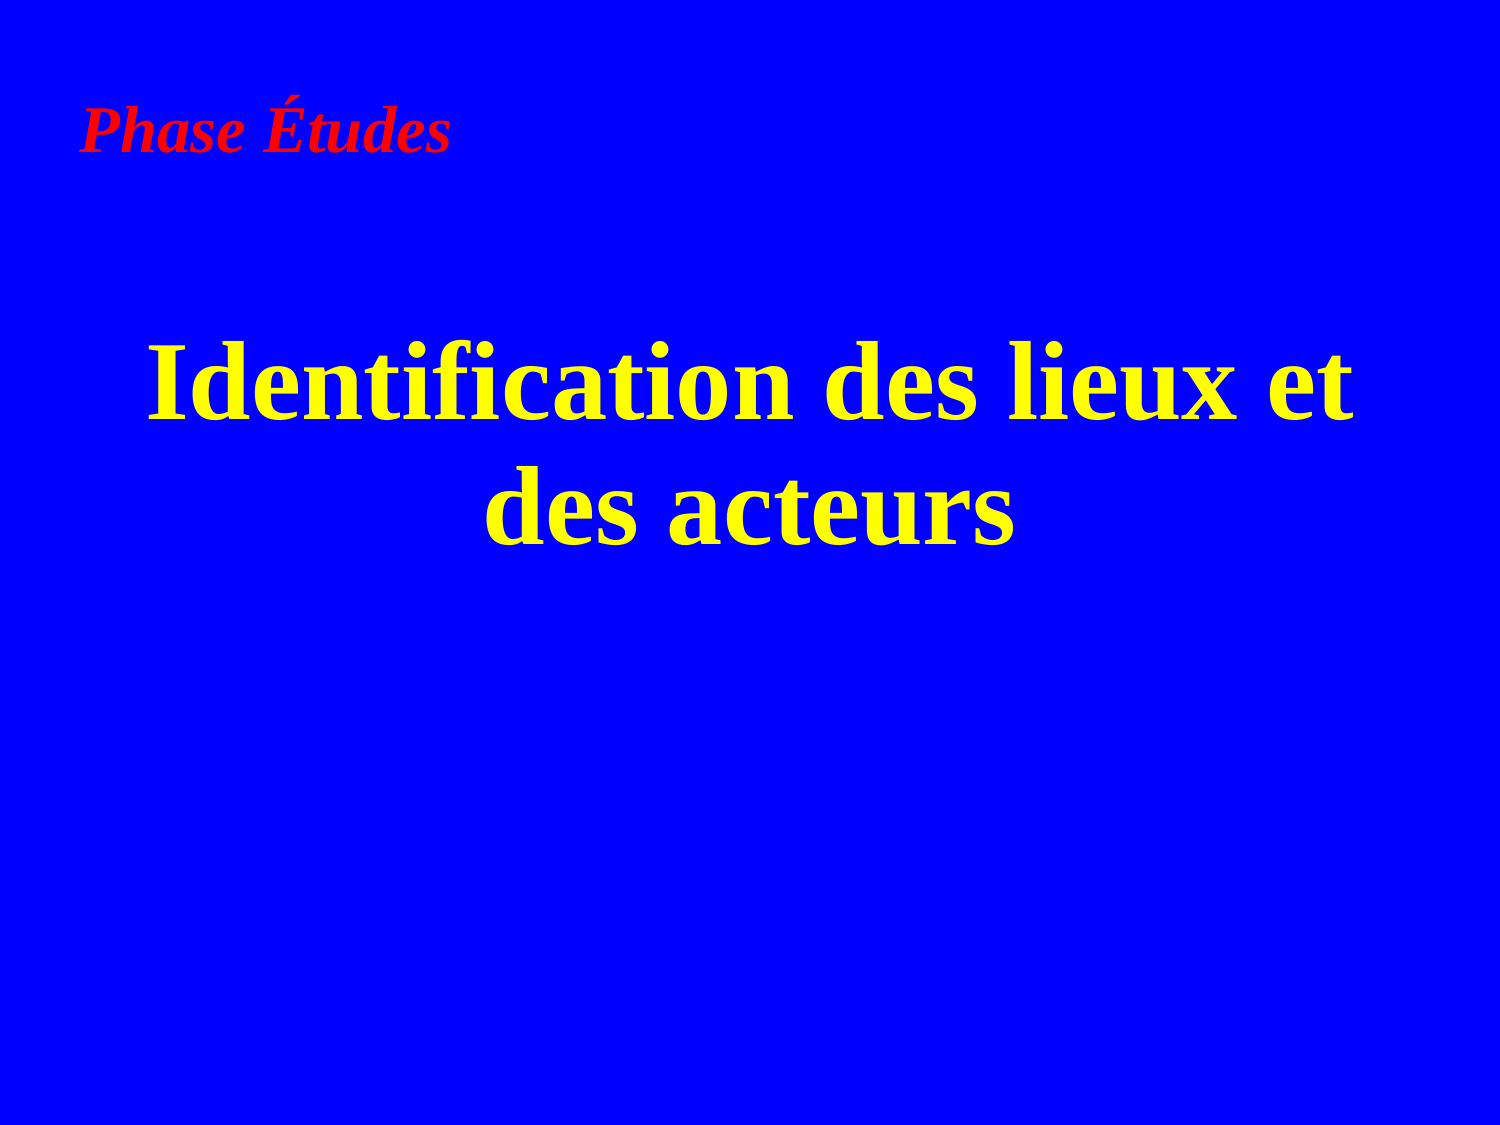

Phase Études
# Identification des lieux et des acteurs